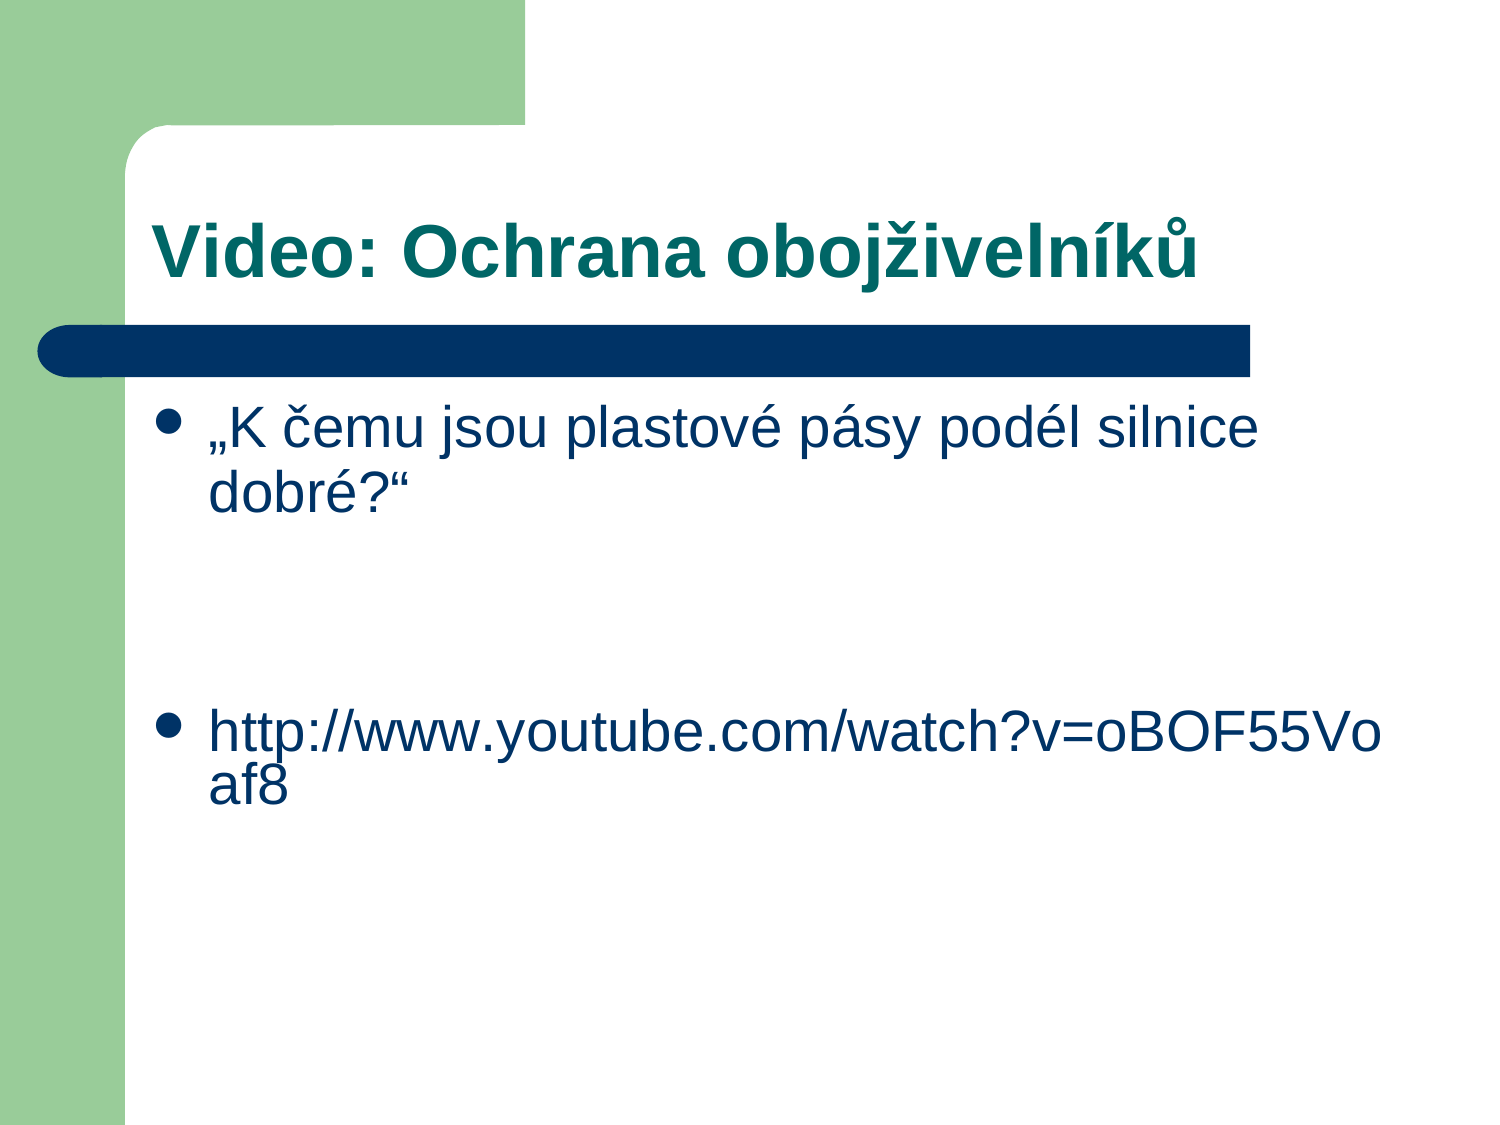

# Video: Ochrana obojživelníků
„K čemu jsou plastové pásy podél silnice dobré?“
http://www.youtube.com/watch?v=oBOF55Voaf8